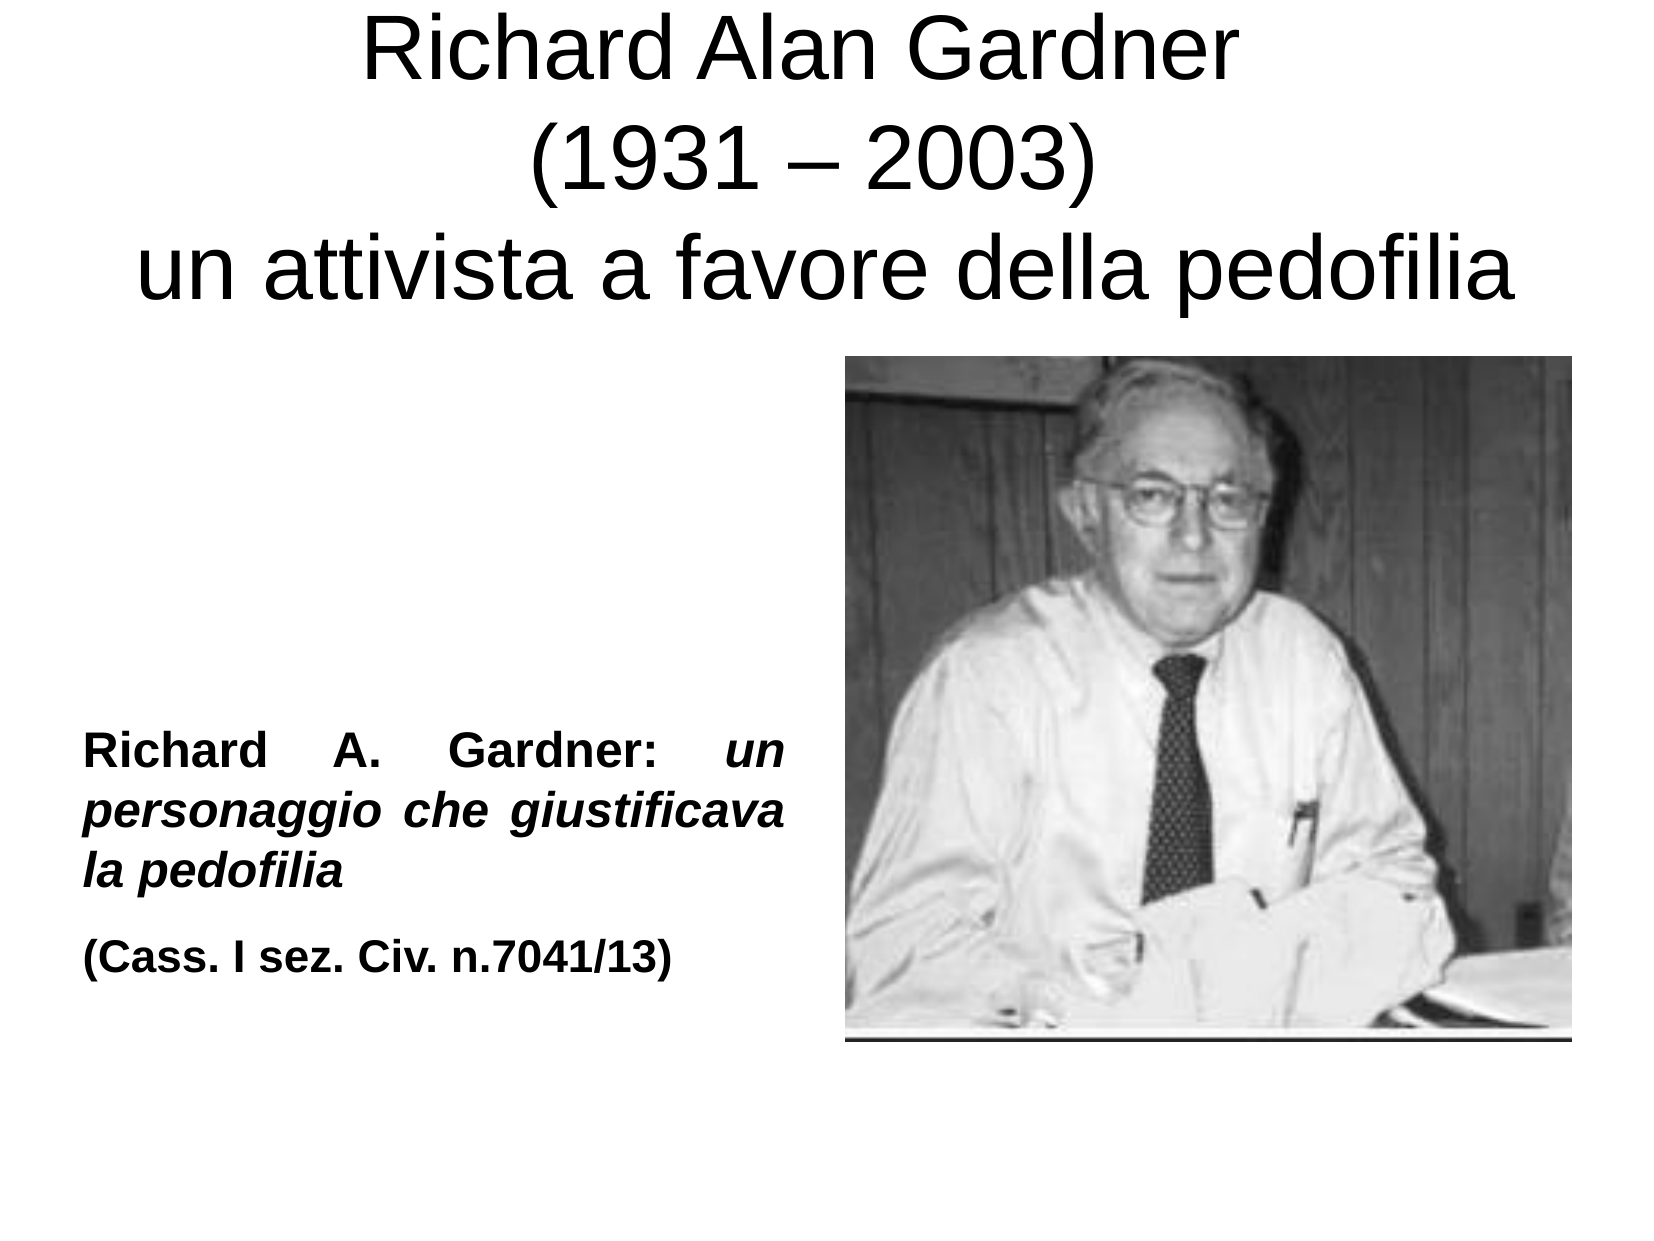

Richard Alan Gardner
(1931 – 2003)
un attivista a favore della pedofilia
#
Richard A. Gardner: un personaggio che giustificava la pedofilia
(Cass. I sez. Civ. n.7041/13)